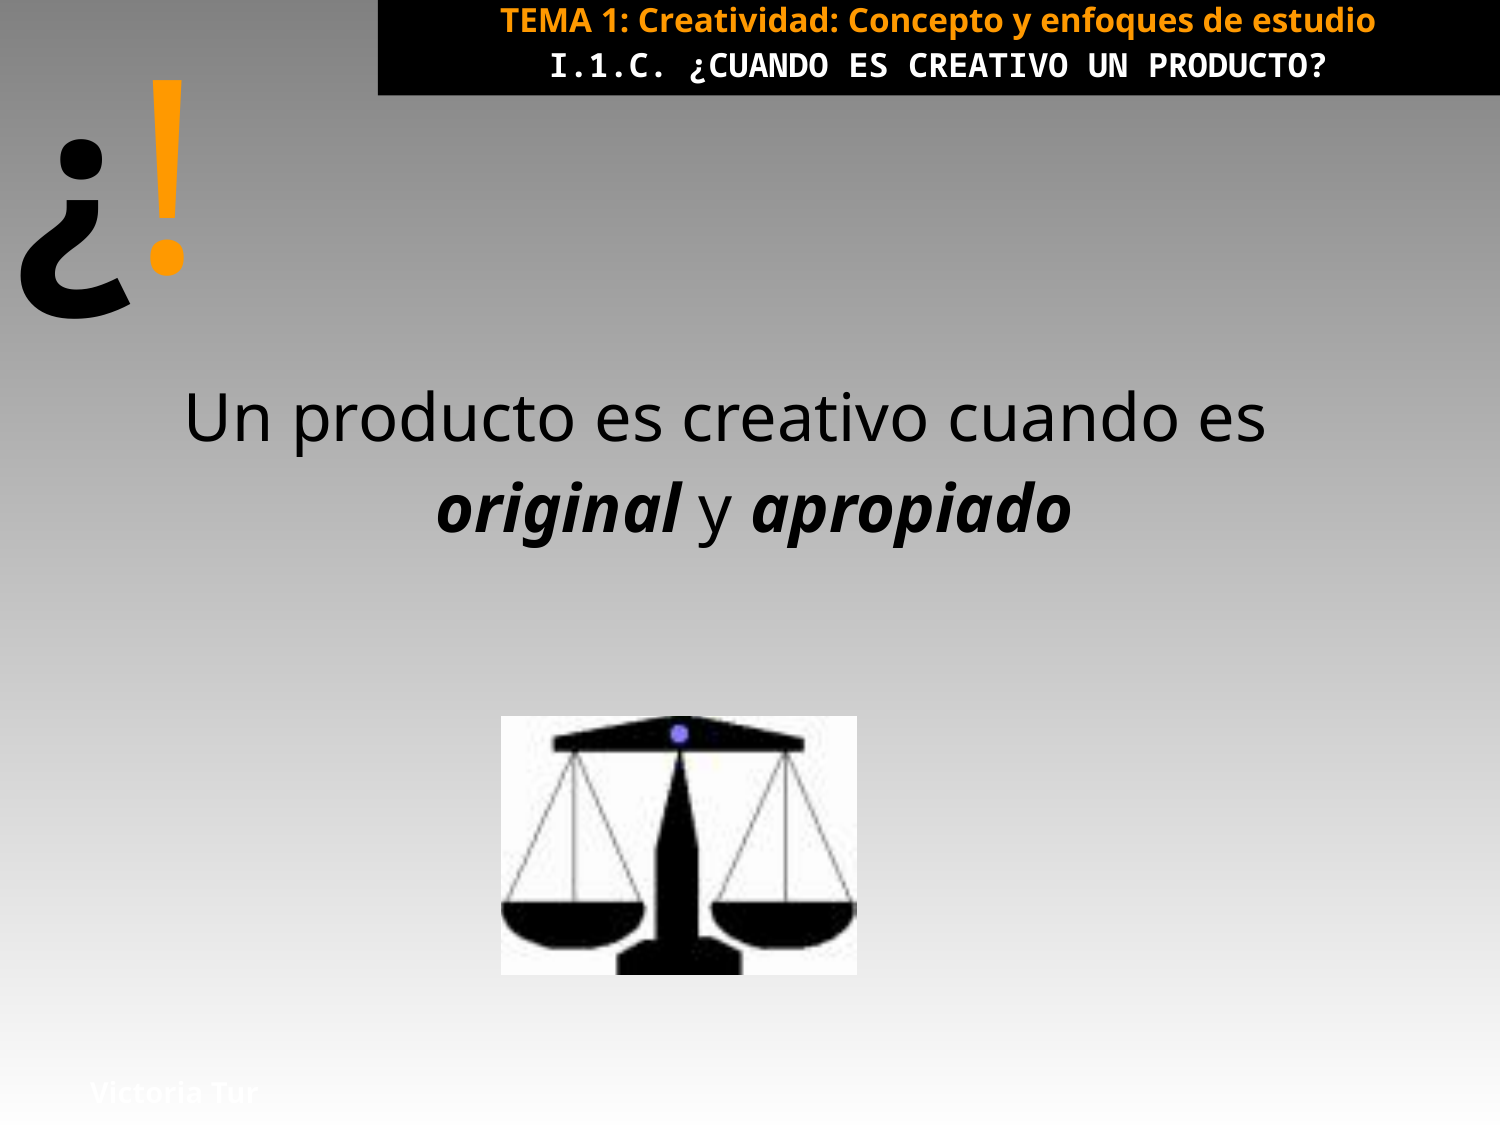

TEMA 1: Creatividad: Concepto y enfoques de estudio
I.1.C. ¿CUANDO ES CREATIVO UN PRODUCTO?
# Un producto es creativo cuando es original y apropiado